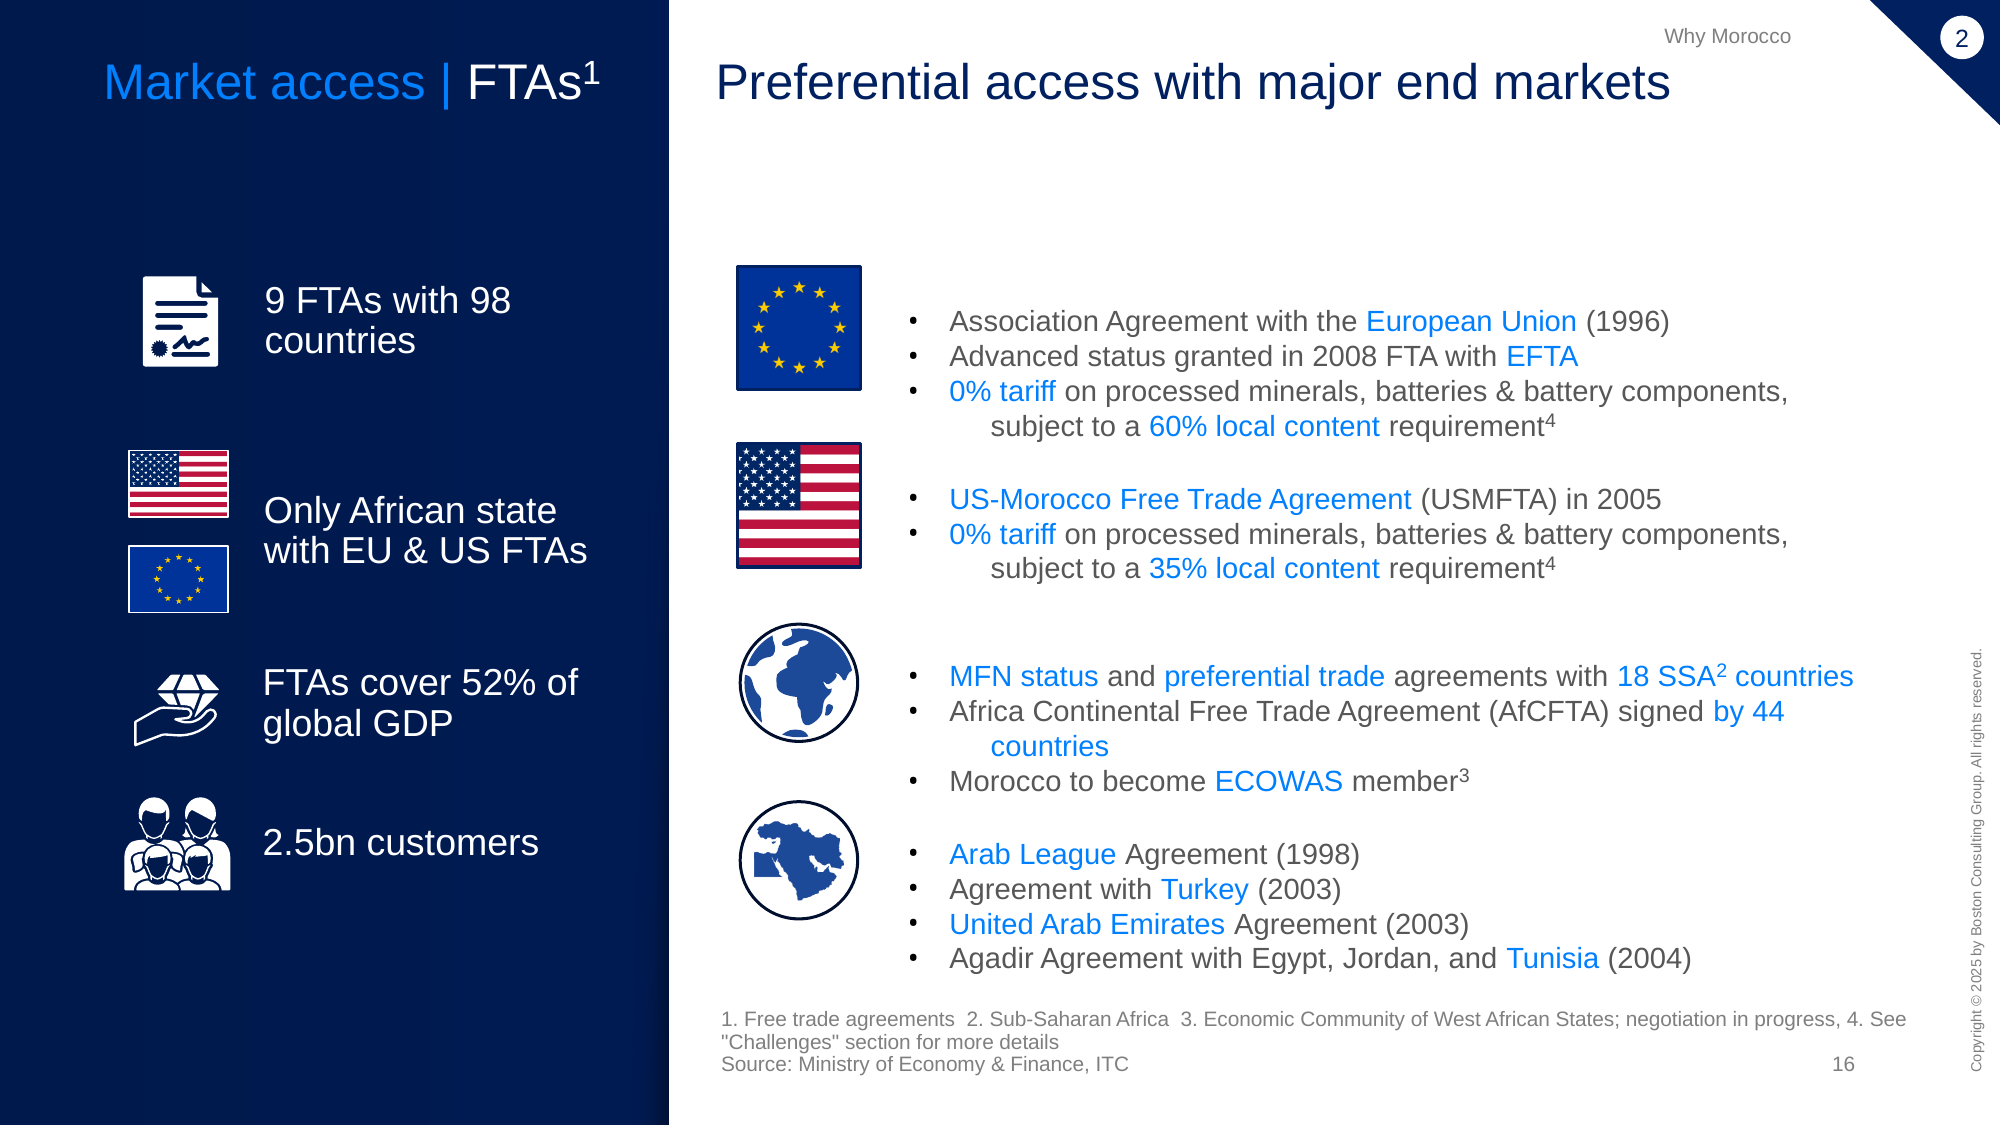

Why Morocco
2
Market access | FTAs1
Preferential access with major end markets
9 FTAs with 98 countries
Association Agreement with the European Union (1996)
Advanced status granted in 2008 FTA with EFTA
0% tariff on processed minerals, batteries & battery components, subject to a 60% local content requirement4
US-Morocco Free Trade Agreement (USMFTA) in 2005
0% tariff on processed minerals, batteries & battery components, subject to a 35% local content requirement4
Only African state with EU & US FTAs
MFN status and preferential trade agreements with 18 SSA2 countries
Africa Continental Free Trade Agreement (AfCFTA) signed by 44 countries
Morocco to become ECOWAS member3
FTAs cover 52% of global GDP
2.5bn customers
Arab League Agreement (1998)
Agreement with Turkey (2003)
United Arab Emirates Agreement (2003)
Agadir Agreement with Egypt, Jordan, and Tunisia (2004)
1. Free trade agreements 2. Sub-Saharan Africa 3. Economic Community of West African States; negotiation in progress, 4. See "Challenges" section for more details
Source: Ministry of Economy & Finance, ITC